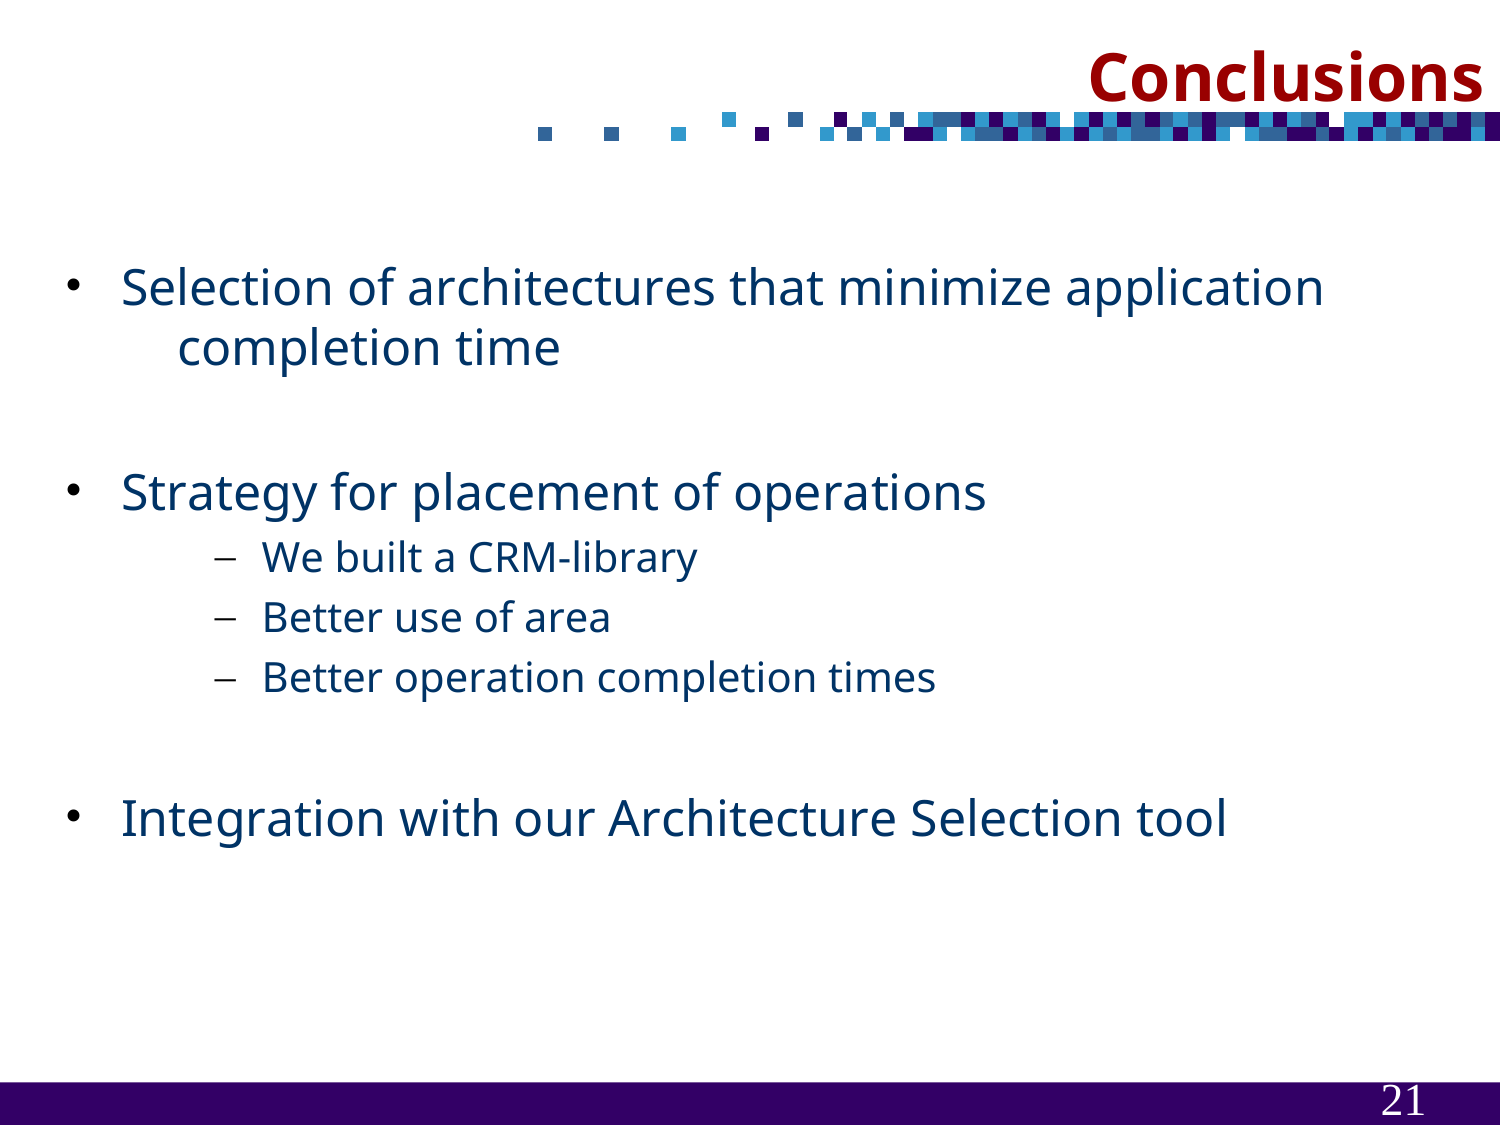

# Conclusions
Selection of architectures that minimize application completion time
Strategy for placement of operations
We built a CRM-library
Better use of area
Better operation completion times
Integration with our Architecture Selection tool